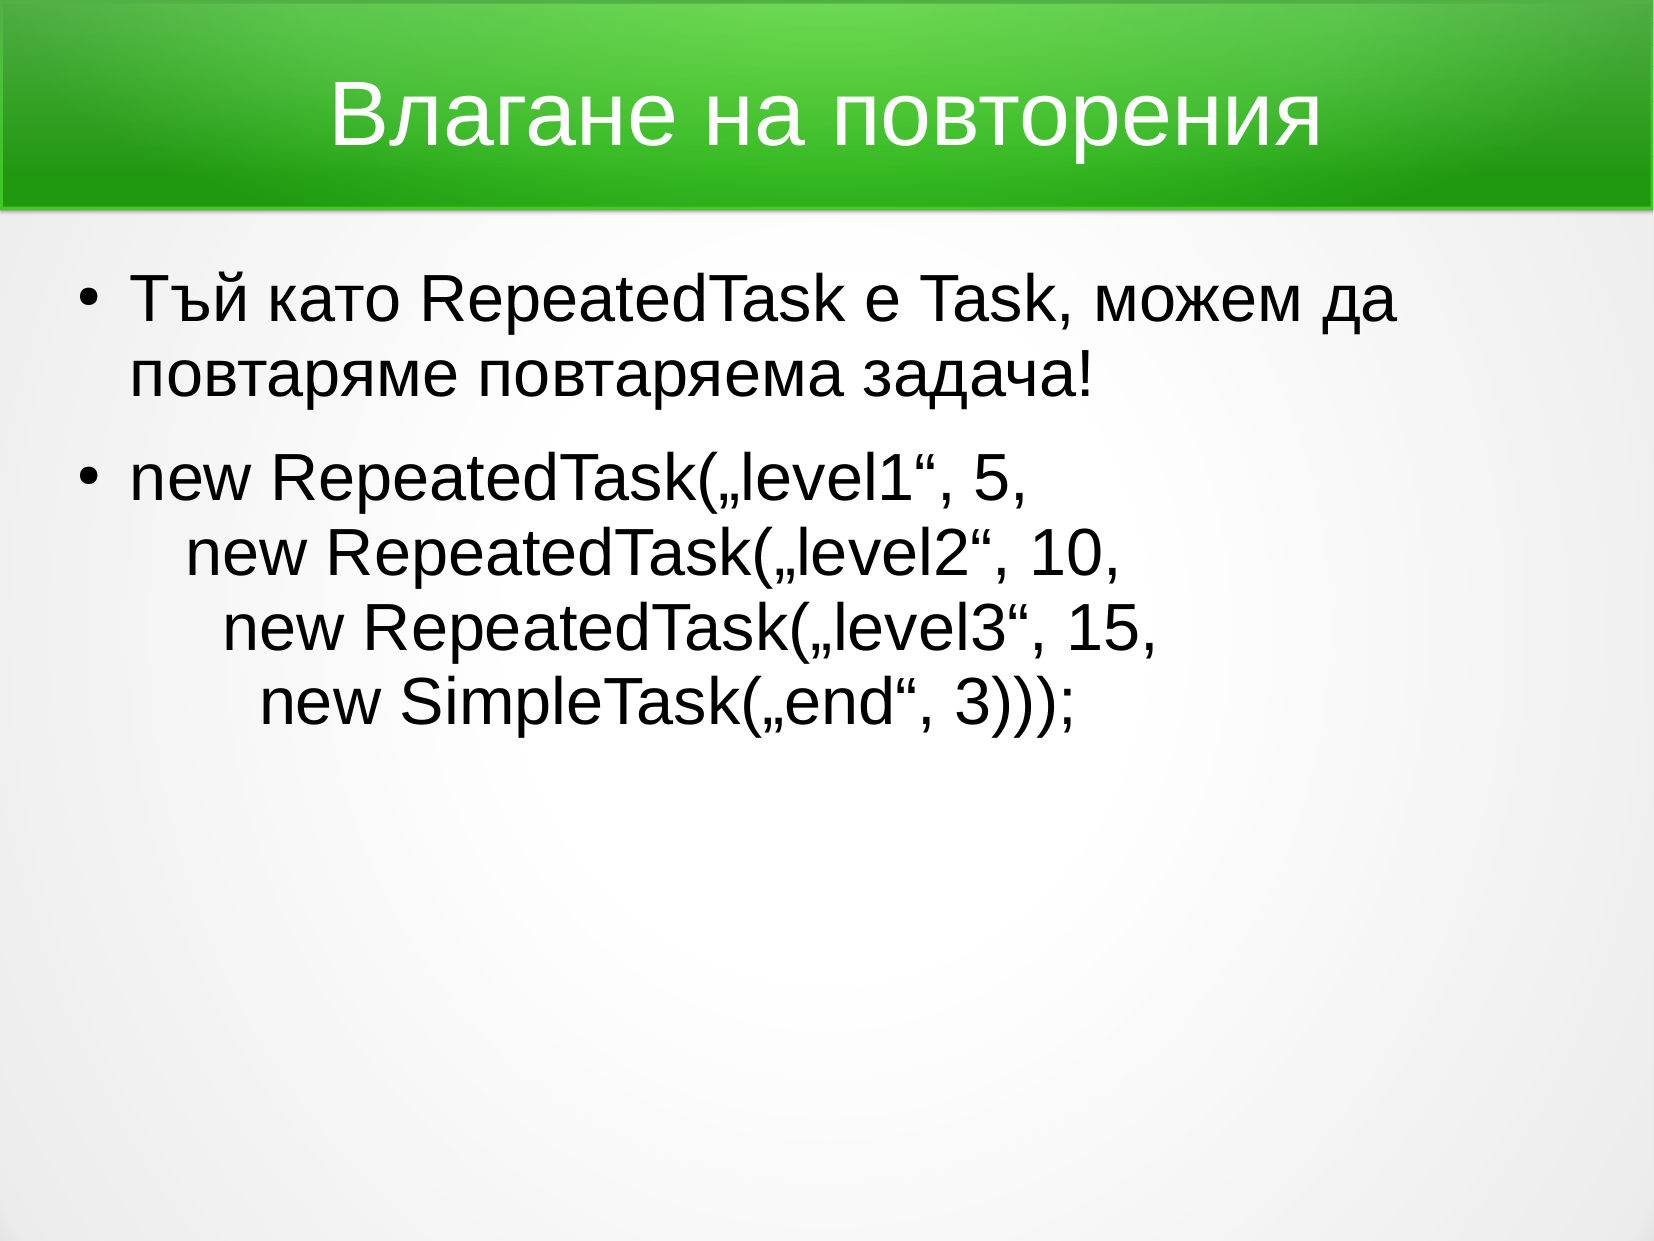

# Влагане на повторения
Тъй като RepeatedTask е Task, можем да повтаряме повтаряема задача!
new RepeatedTask(„level1“, 5,
 new RepeatedTask(„level2“, 10,
 new RepeatedTask(„level3“, 15,
 new SimpleTask(„end“, 3)));